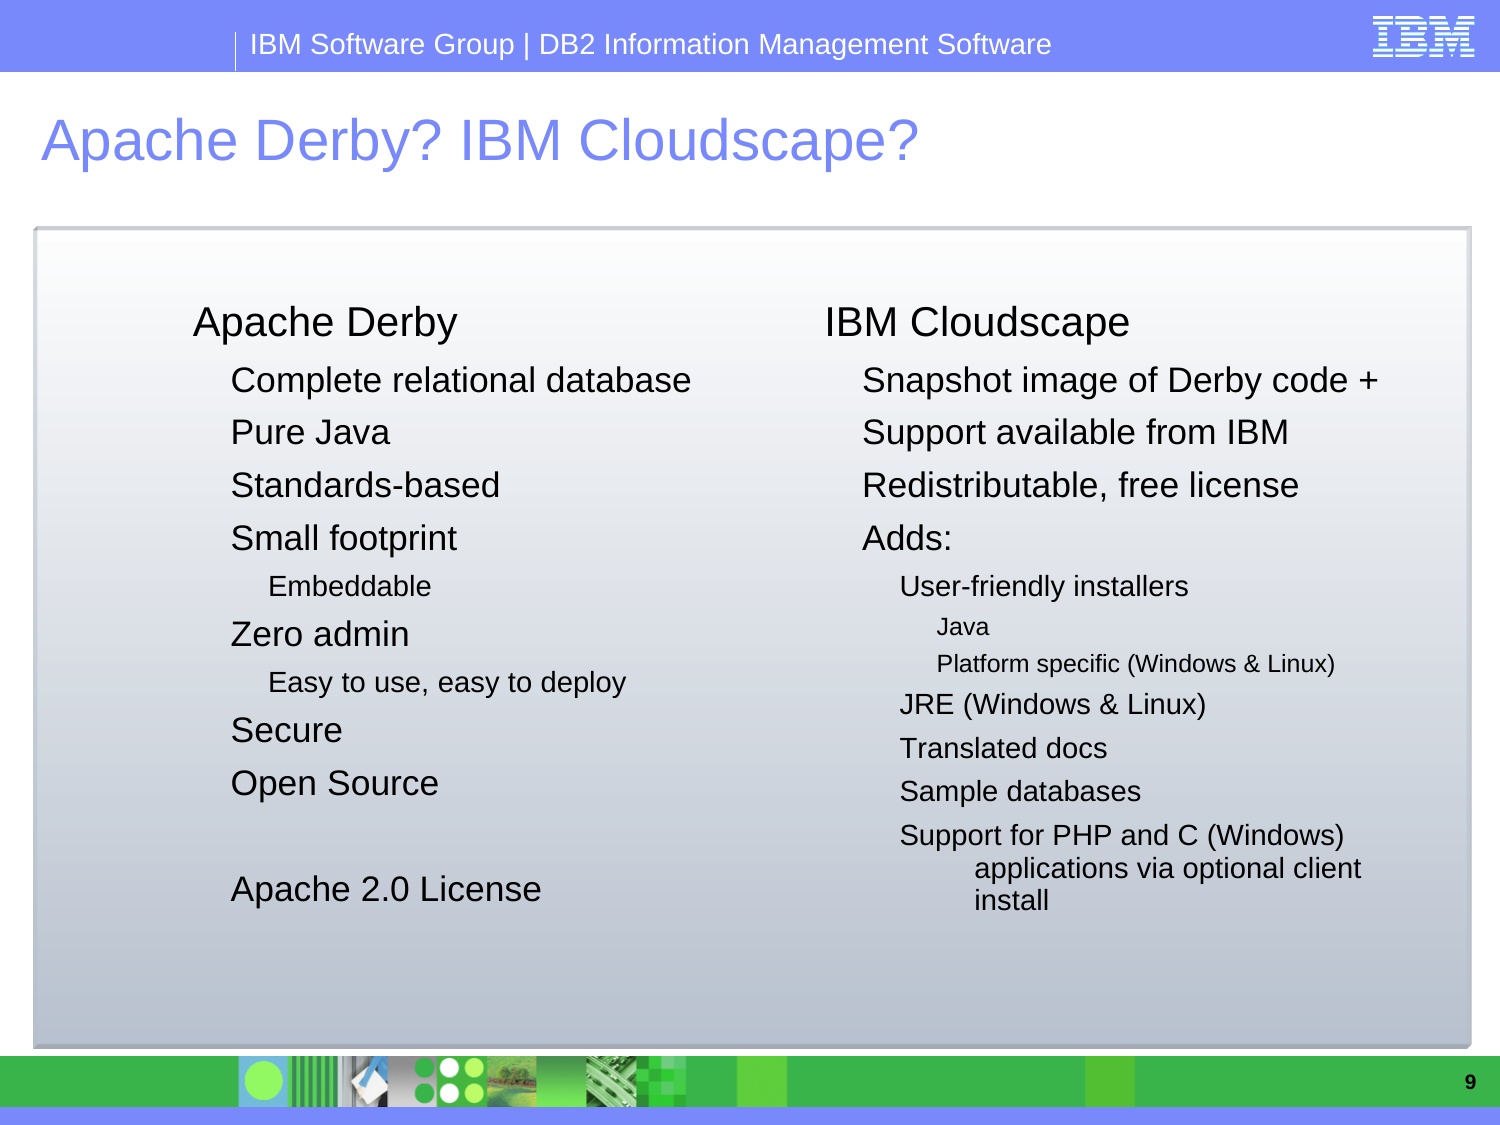

# Apache Derby? IBM Cloudscape?
Apache Derby
Complete relational database
Pure Java
Standards-based
Small footprint
Embeddable
Zero admin
Easy to use, easy to deploy
Secure
Open Source
Apache 2.0 License
IBM Cloudscape
Snapshot image of Derby code +
Support available from IBM
Redistributable, free license
Adds:
User-friendly installers
Java
Platform specific (Windows & Linux)
JRE (Windows & Linux)
Translated docs
Sample databases
Support for PHP and C (Windows) applications via optional client install
9